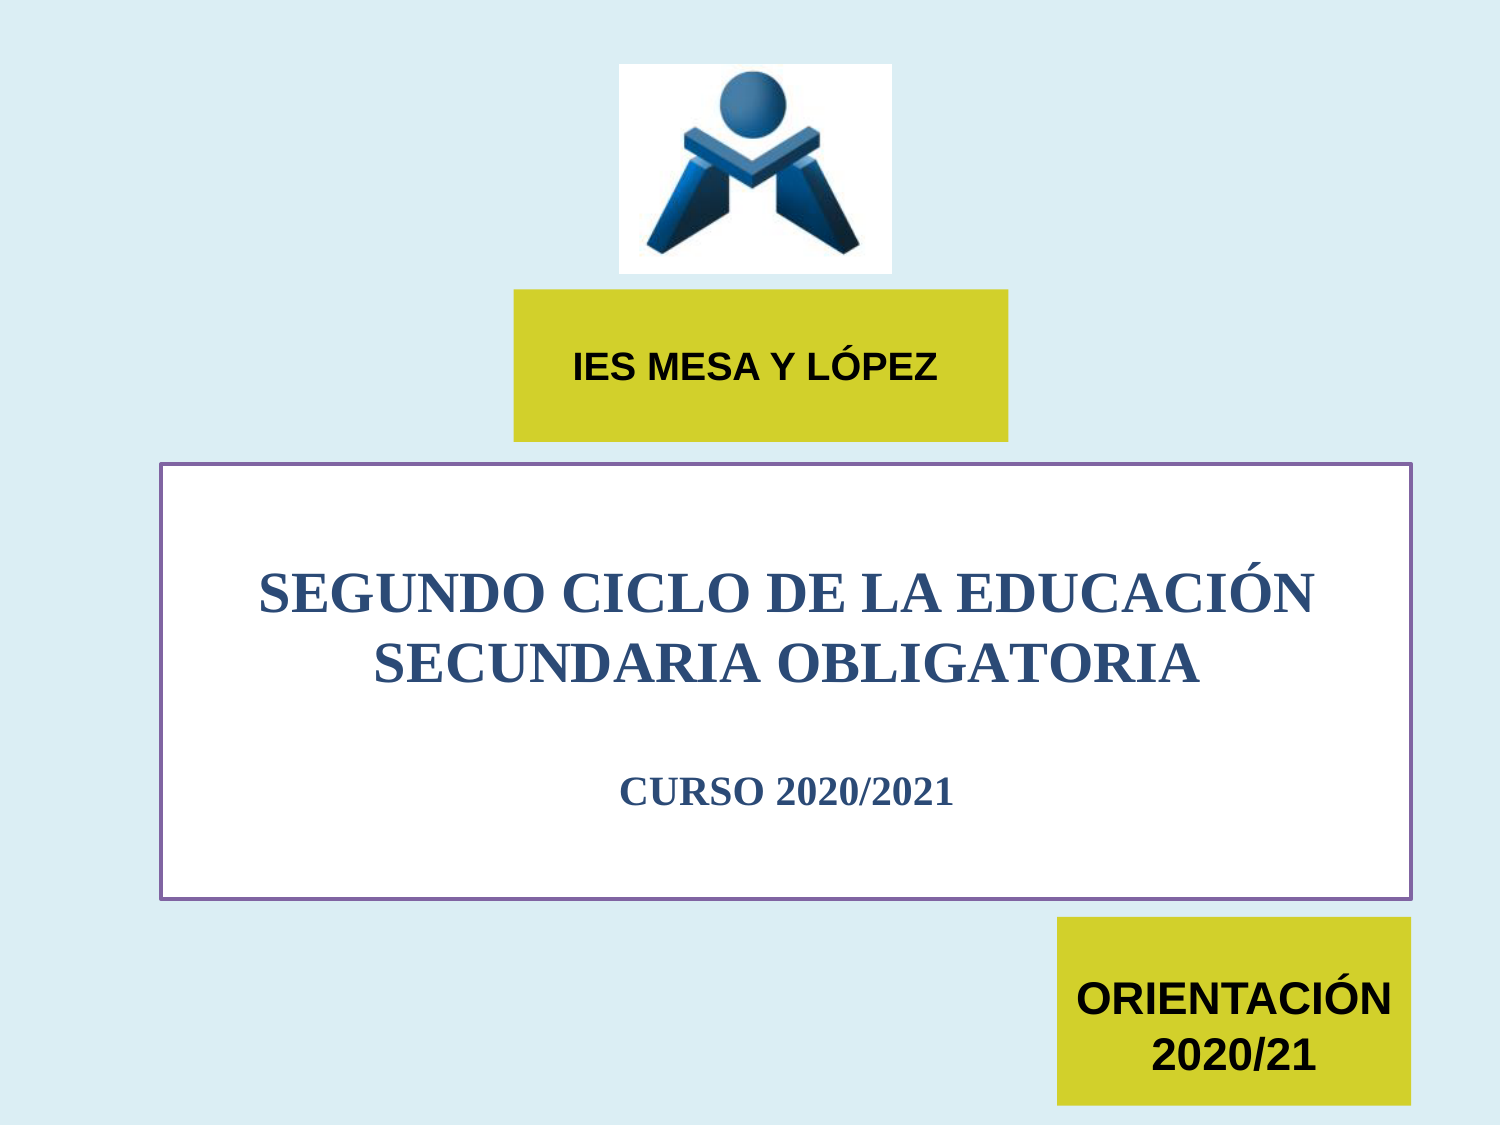

IES MESA Y LÓPEZ
SEGUNDO CICLO DE LA EDUCACIÓN SECUNDARIA OBLIGATORIA
CURSO 2020/2021
ORIENTACIÓN
2020/21